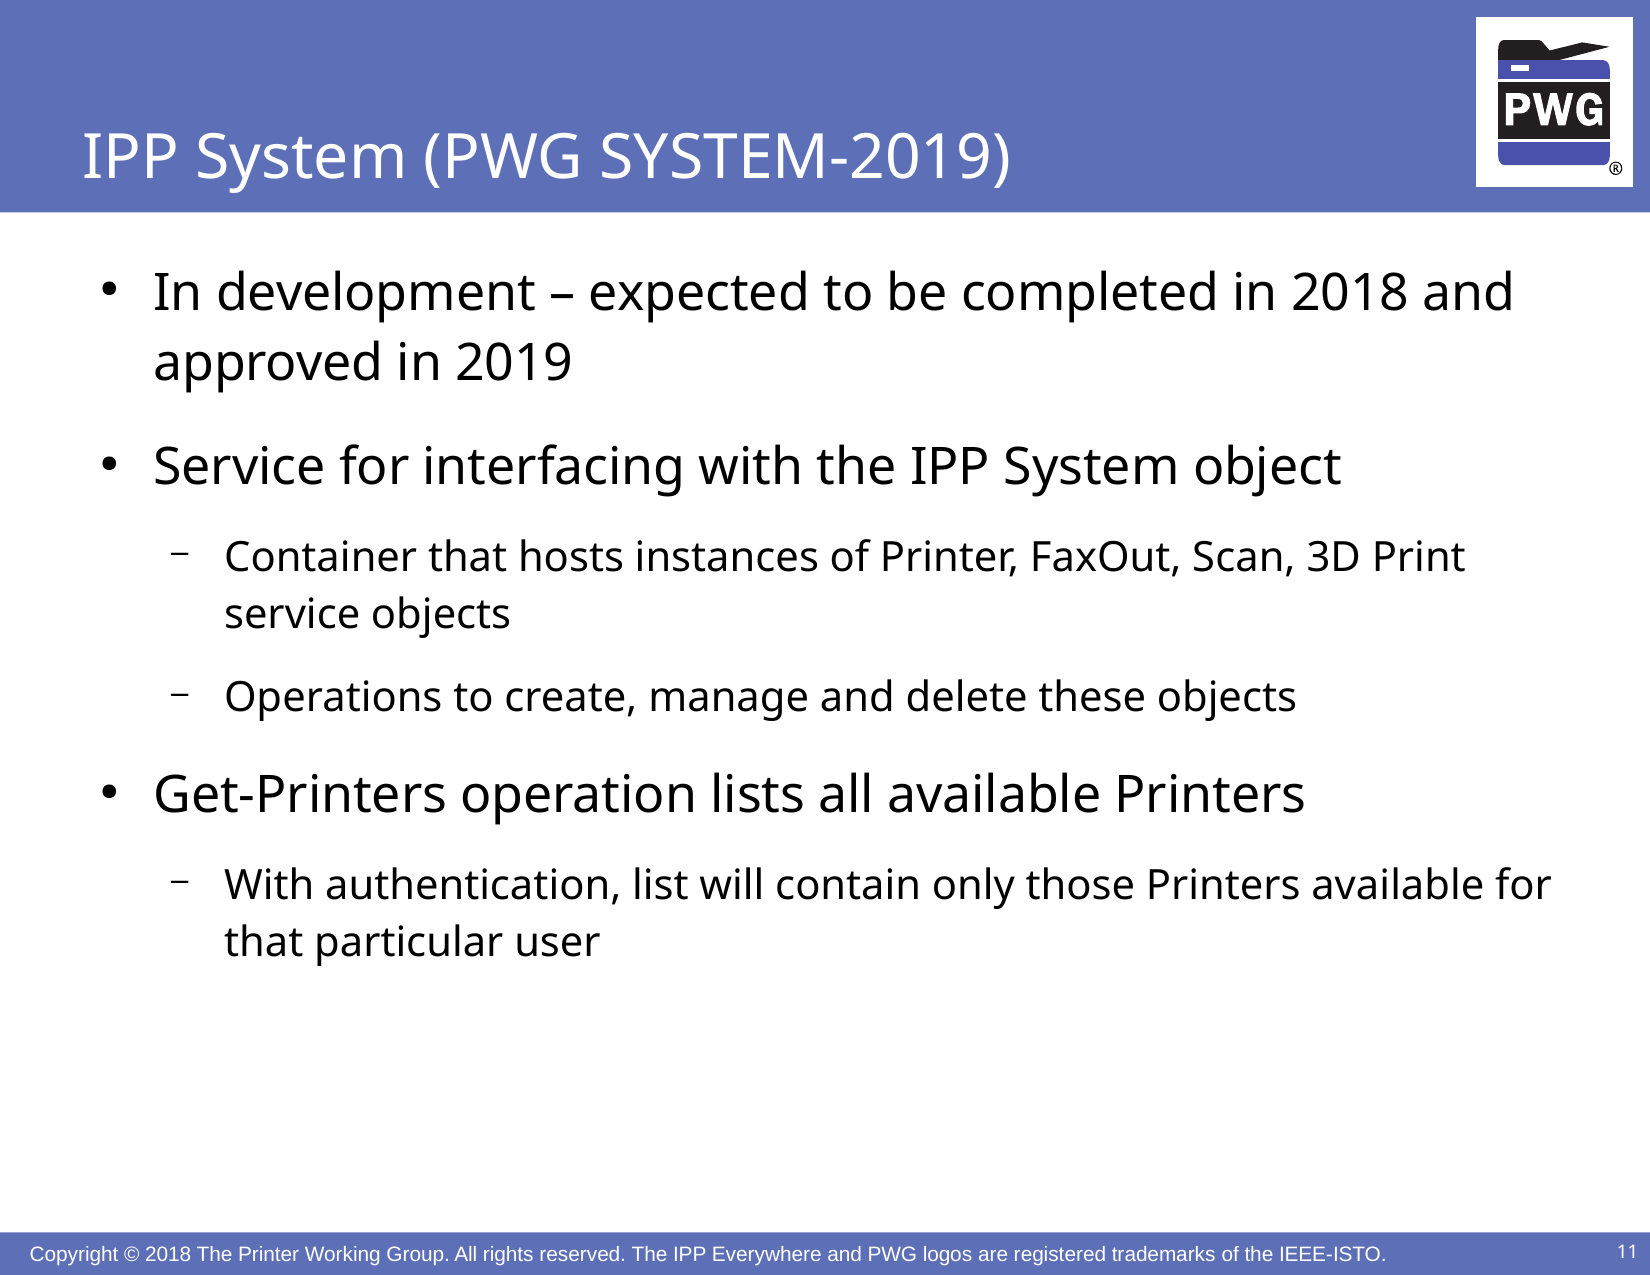

# IPP System (PWG SYSTEM-2019)
In development – expected to be completed in 2018 and approved in 2019
Service for interfacing with the IPP System object
Container that hosts instances of Printer, FaxOut, Scan, 3D Print service objects
Operations to create, manage and delete these objects
Get-Printers operation lists all available Printers
With authentication, list will contain only those Printers available for that particular user